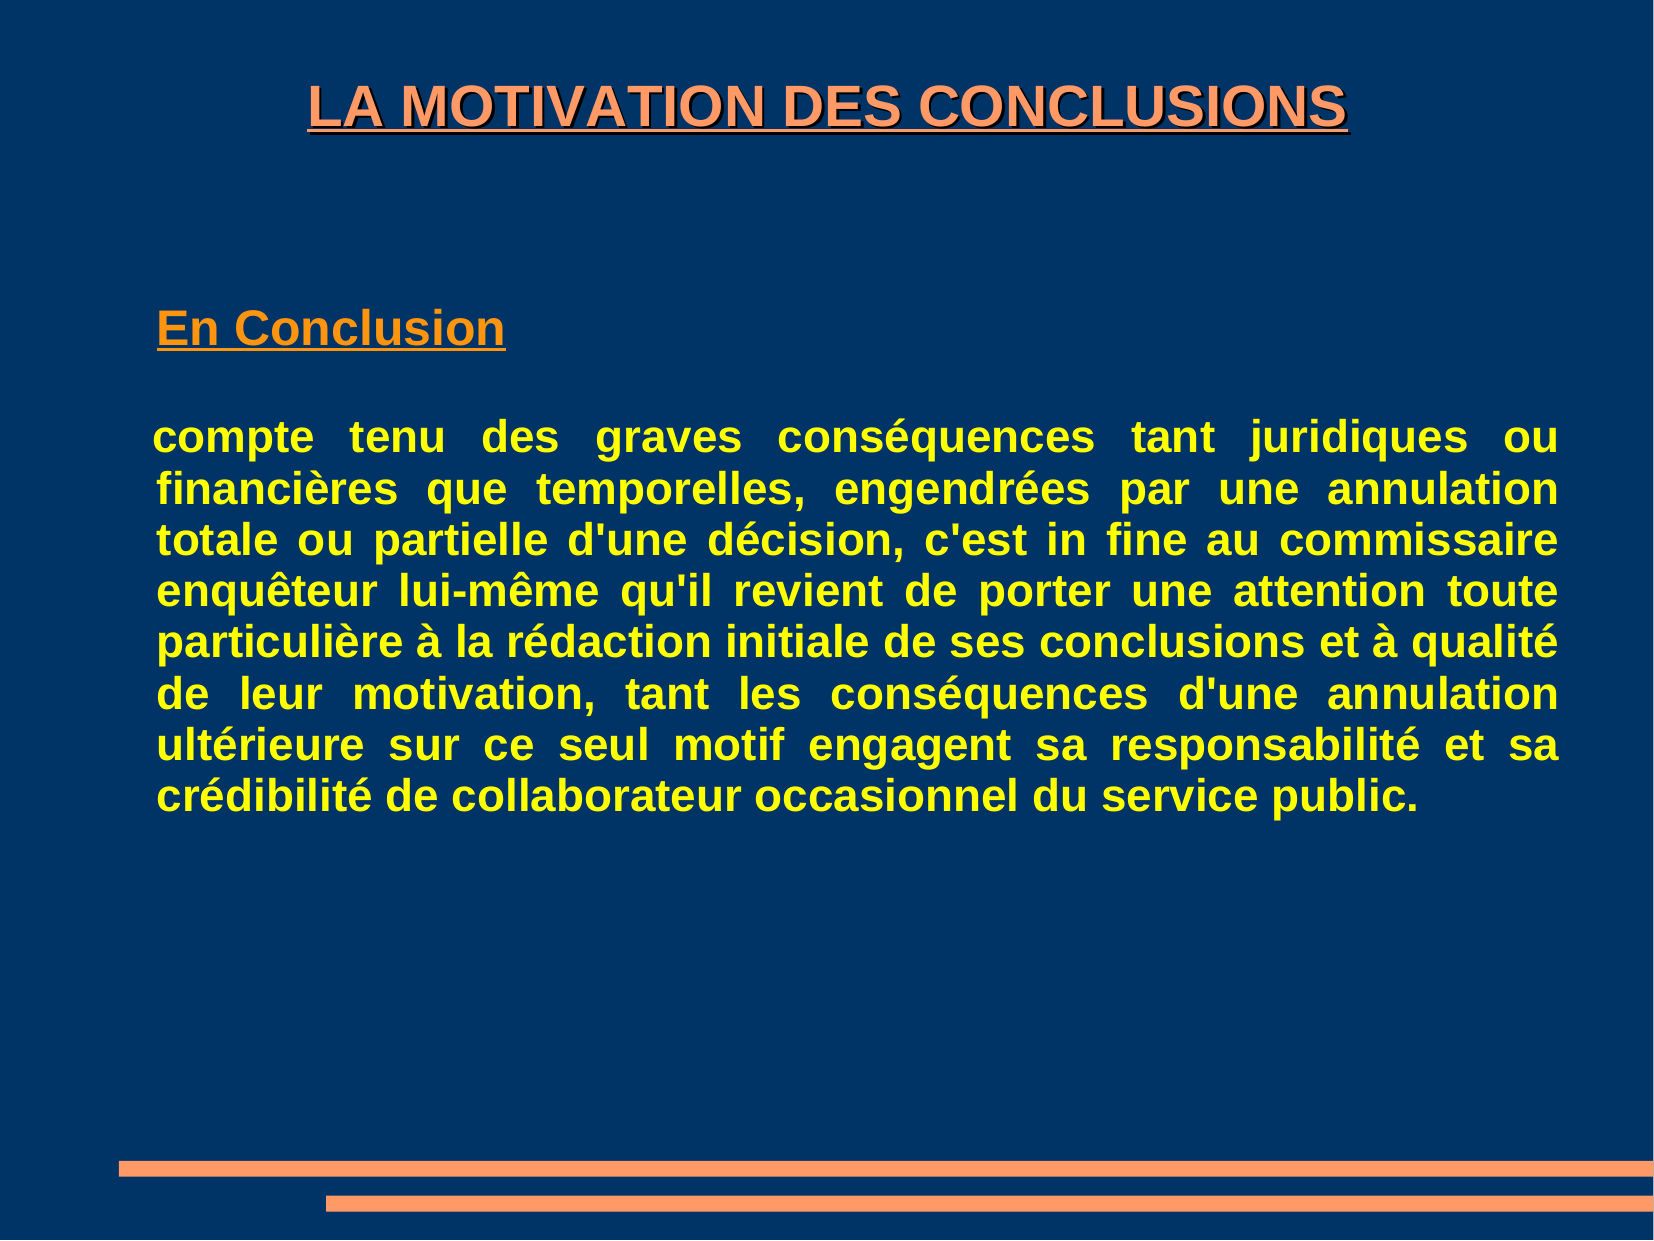

# LA MOTIVATION DES CONCLUSIONS
En Conclusion
compte tenu des graves conséquences tant juridiques ou financières que temporelles, engendrées par une annulation totale ou partielle d'une décision, c'est in fine au commissaire enquêteur lui-même qu'il revient de porter une attention toute particulière à la rédaction initiale de ses conclusions et à qualité de leur motivation, tant les conséquences d'une annulation ultérieure sur ce seul motif engagent sa responsabilité et sa crédibilité de collaborateur occasionnel du service public.